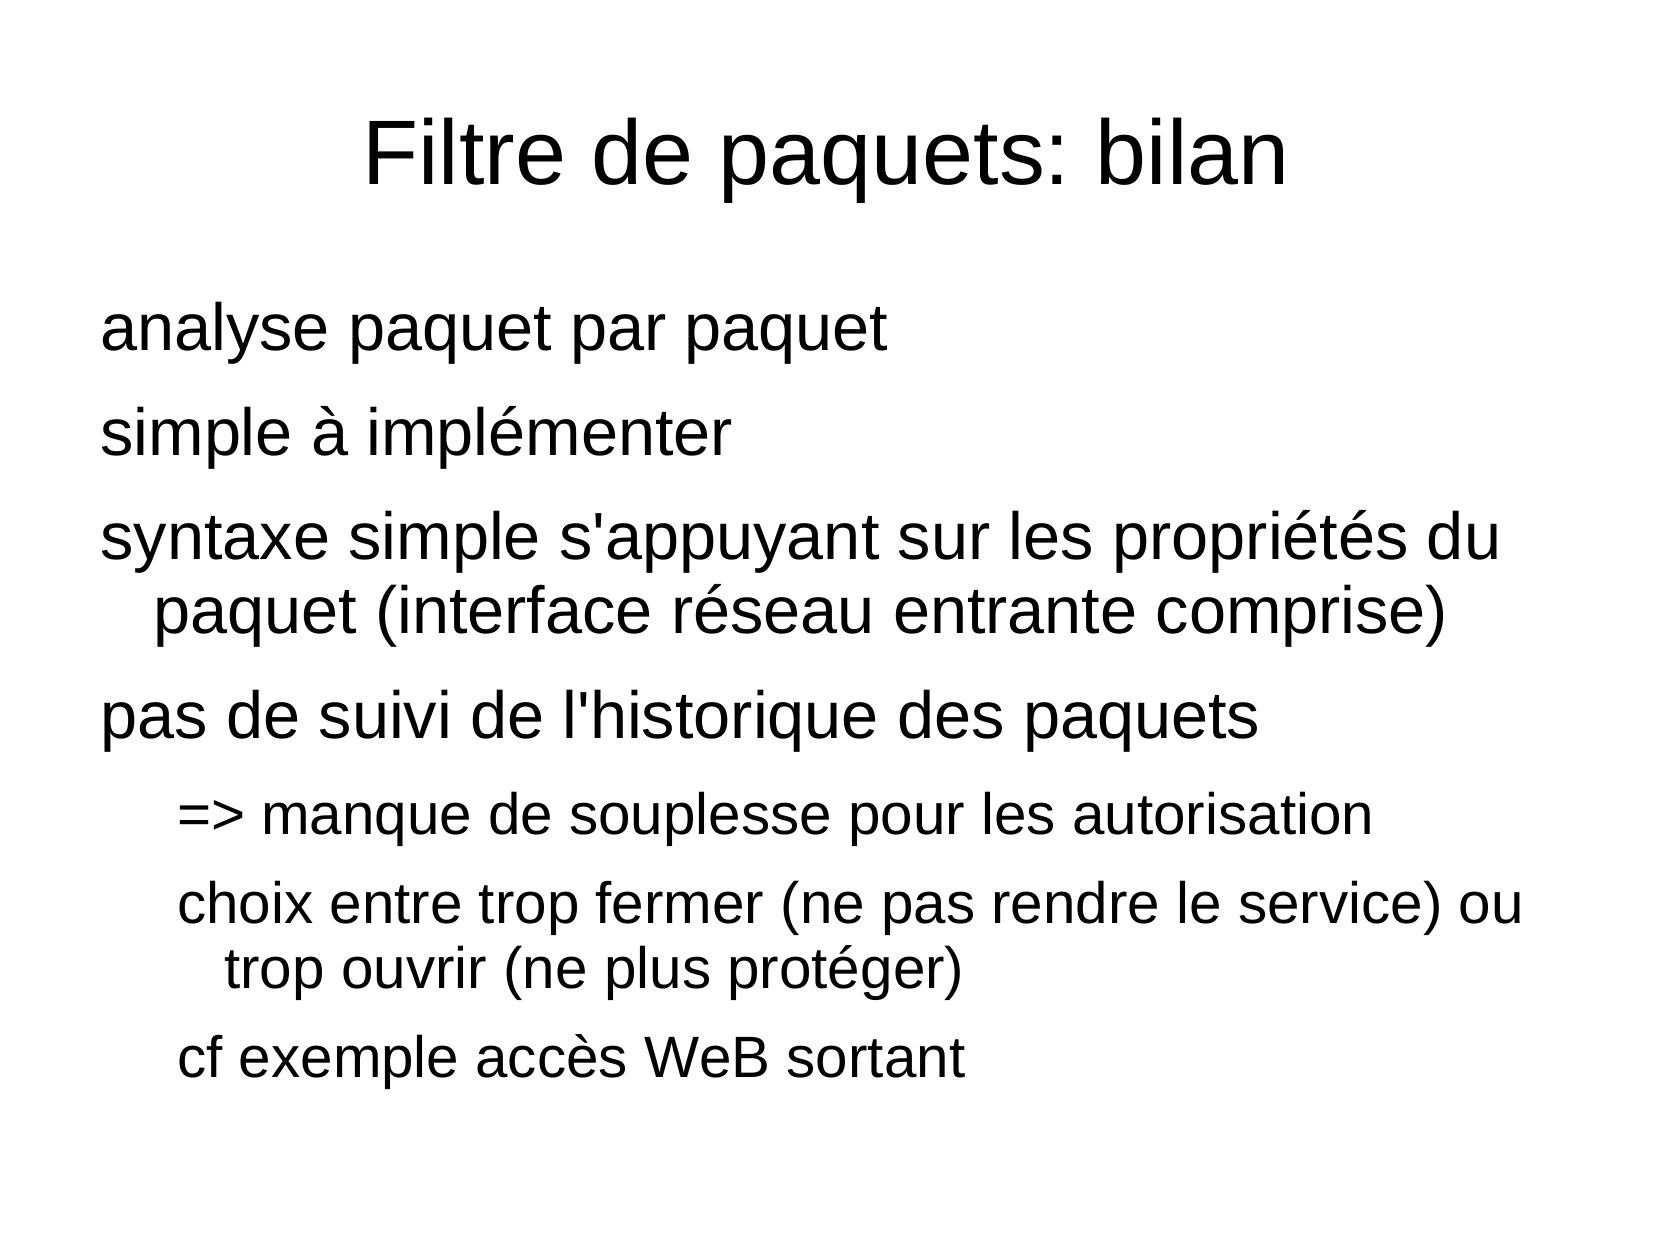

# Filtre de paquets: bilan
analyse paquet par paquet
simple à implémenter
syntaxe simple s'appuyant sur les propriétés du paquet (interface réseau entrante comprise)
pas de suivi de l'historique des paquets
=> manque de souplesse pour les autorisation
choix entre trop fermer (ne pas rendre le service) ou trop ouvrir (ne plus protéger)
cf exemple accès WeB sortant